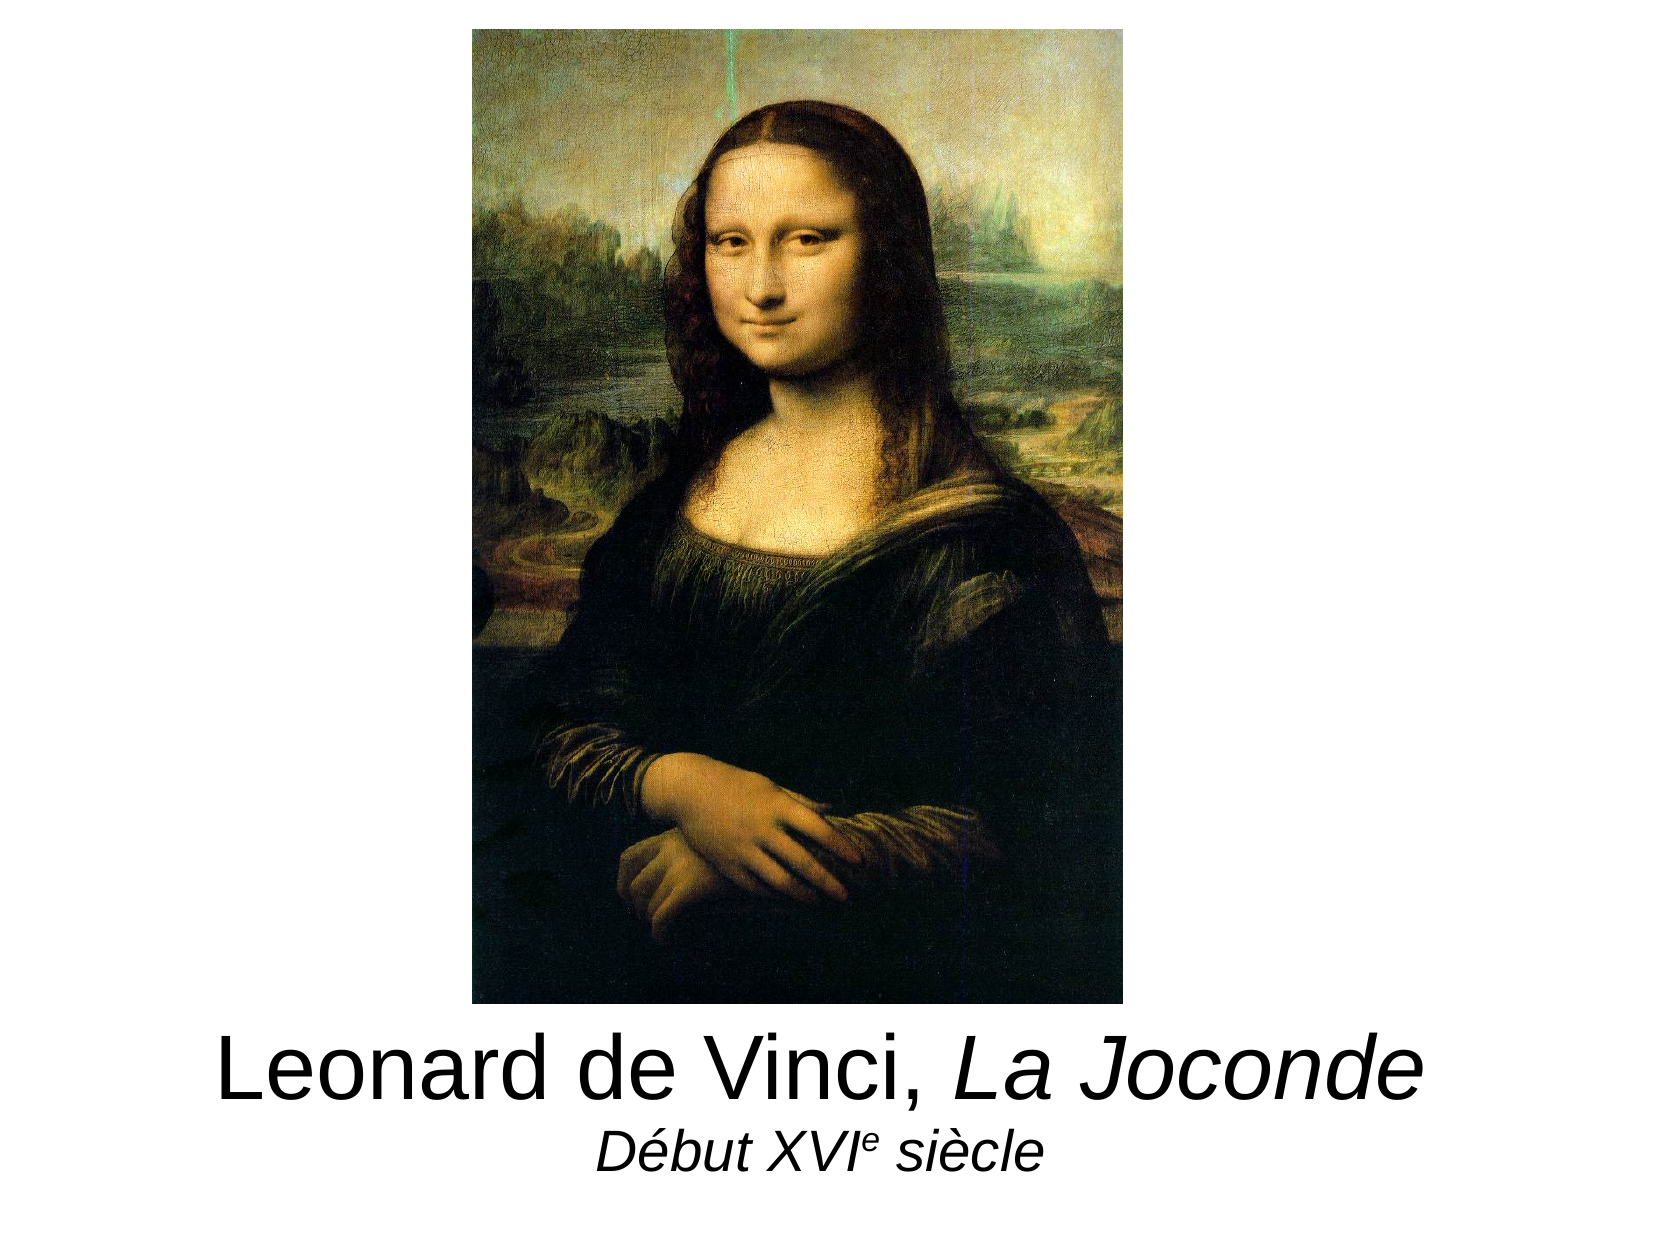

# Leonard de Vinci, La Joconde Début XVIe siècle